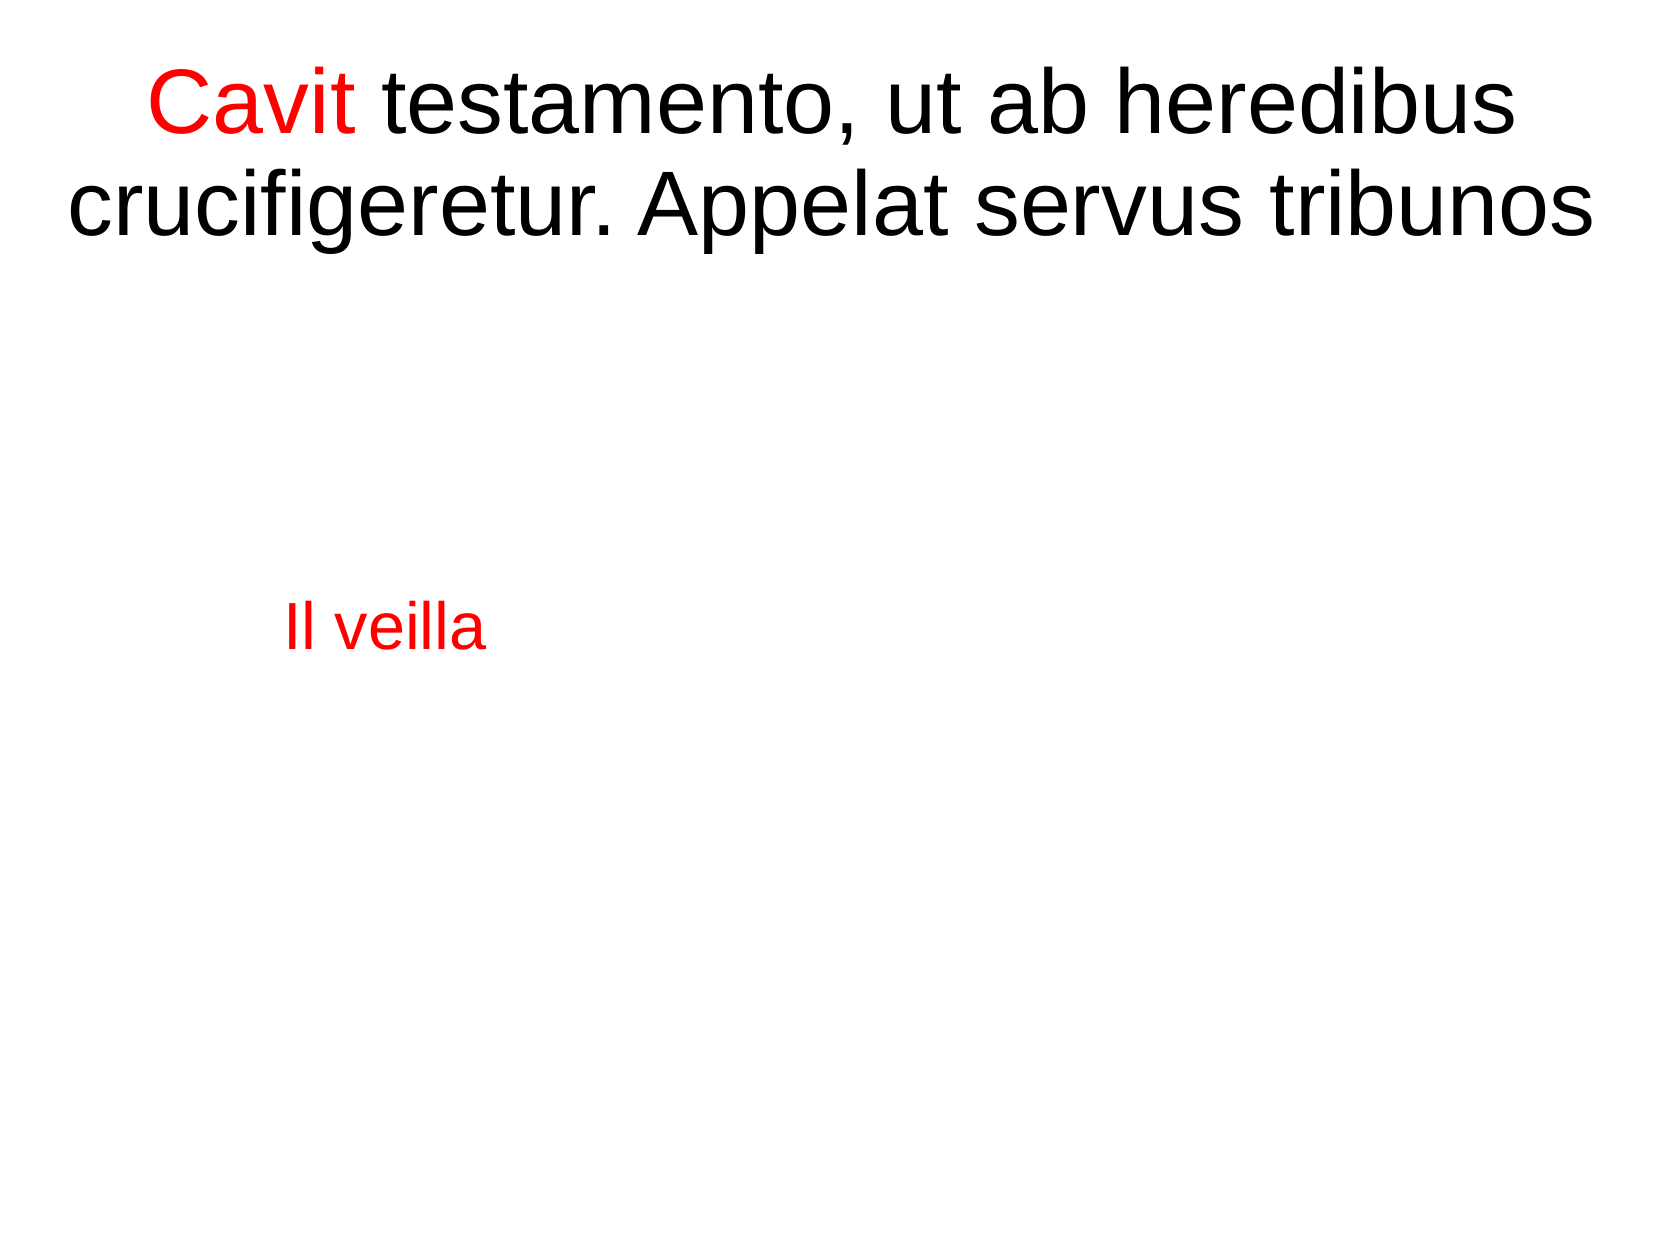

# Cavit testamento, ut ab heredibus crucifigeretur. Appelat servus tribunos
 Il veilla